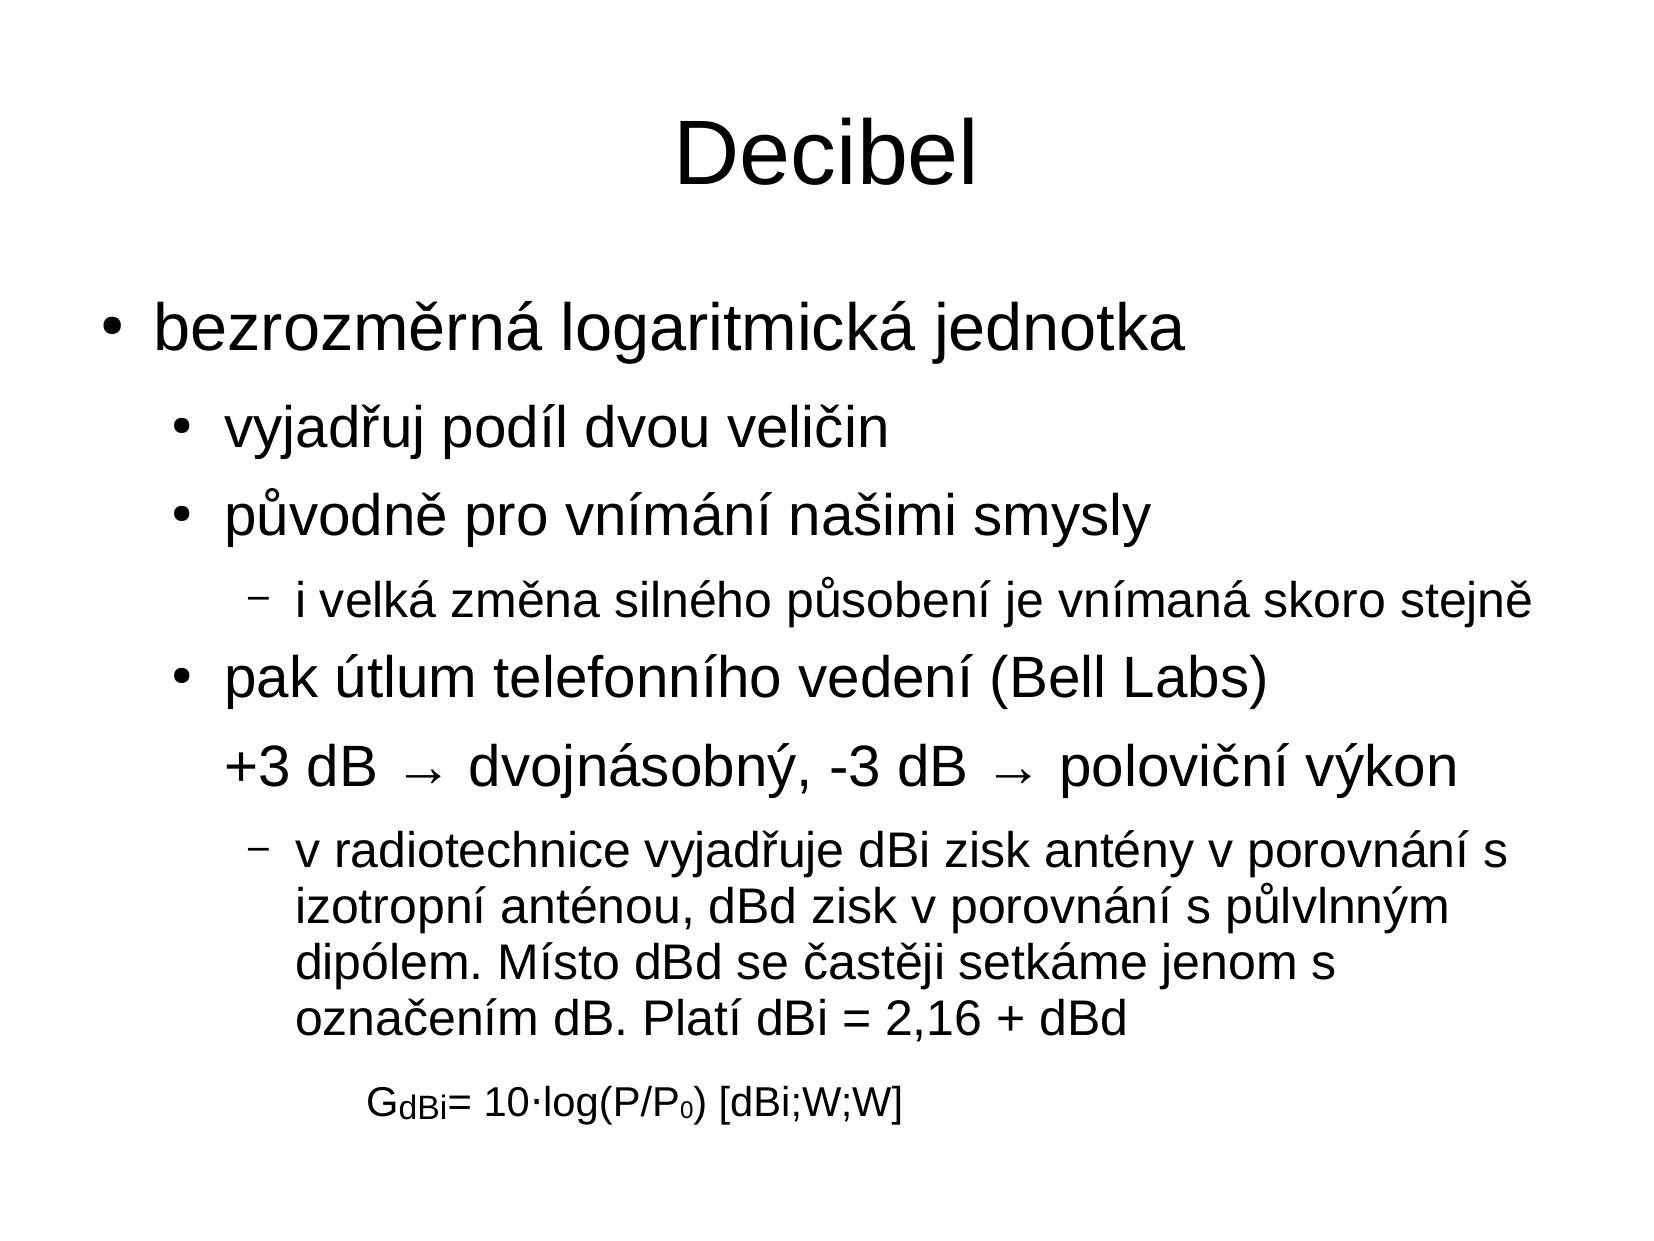

# Decibel
bezrozměrná logaritmická jednotka
vyjadřuj podíl dvou veličin
původně pro vnímání našimi smysly
i velká změna silného působení je vnímaná skoro stejně
pak útlum telefonního vedení (Bell Labs)
+3 dB → dvojnásobný, -3 dB → poloviční výkon
v radiotechnice vyjadřuje dBi zisk antény v porovnání s izotropní anténou, dBd zisk v porovnání s půlvlnným dipólem. Místo dBd se častěji setkáme jenom s označením dB. Platí dBi = 2,16 + dBd
GdBi= 10⋅log(P/P0) [dBi;W;W]